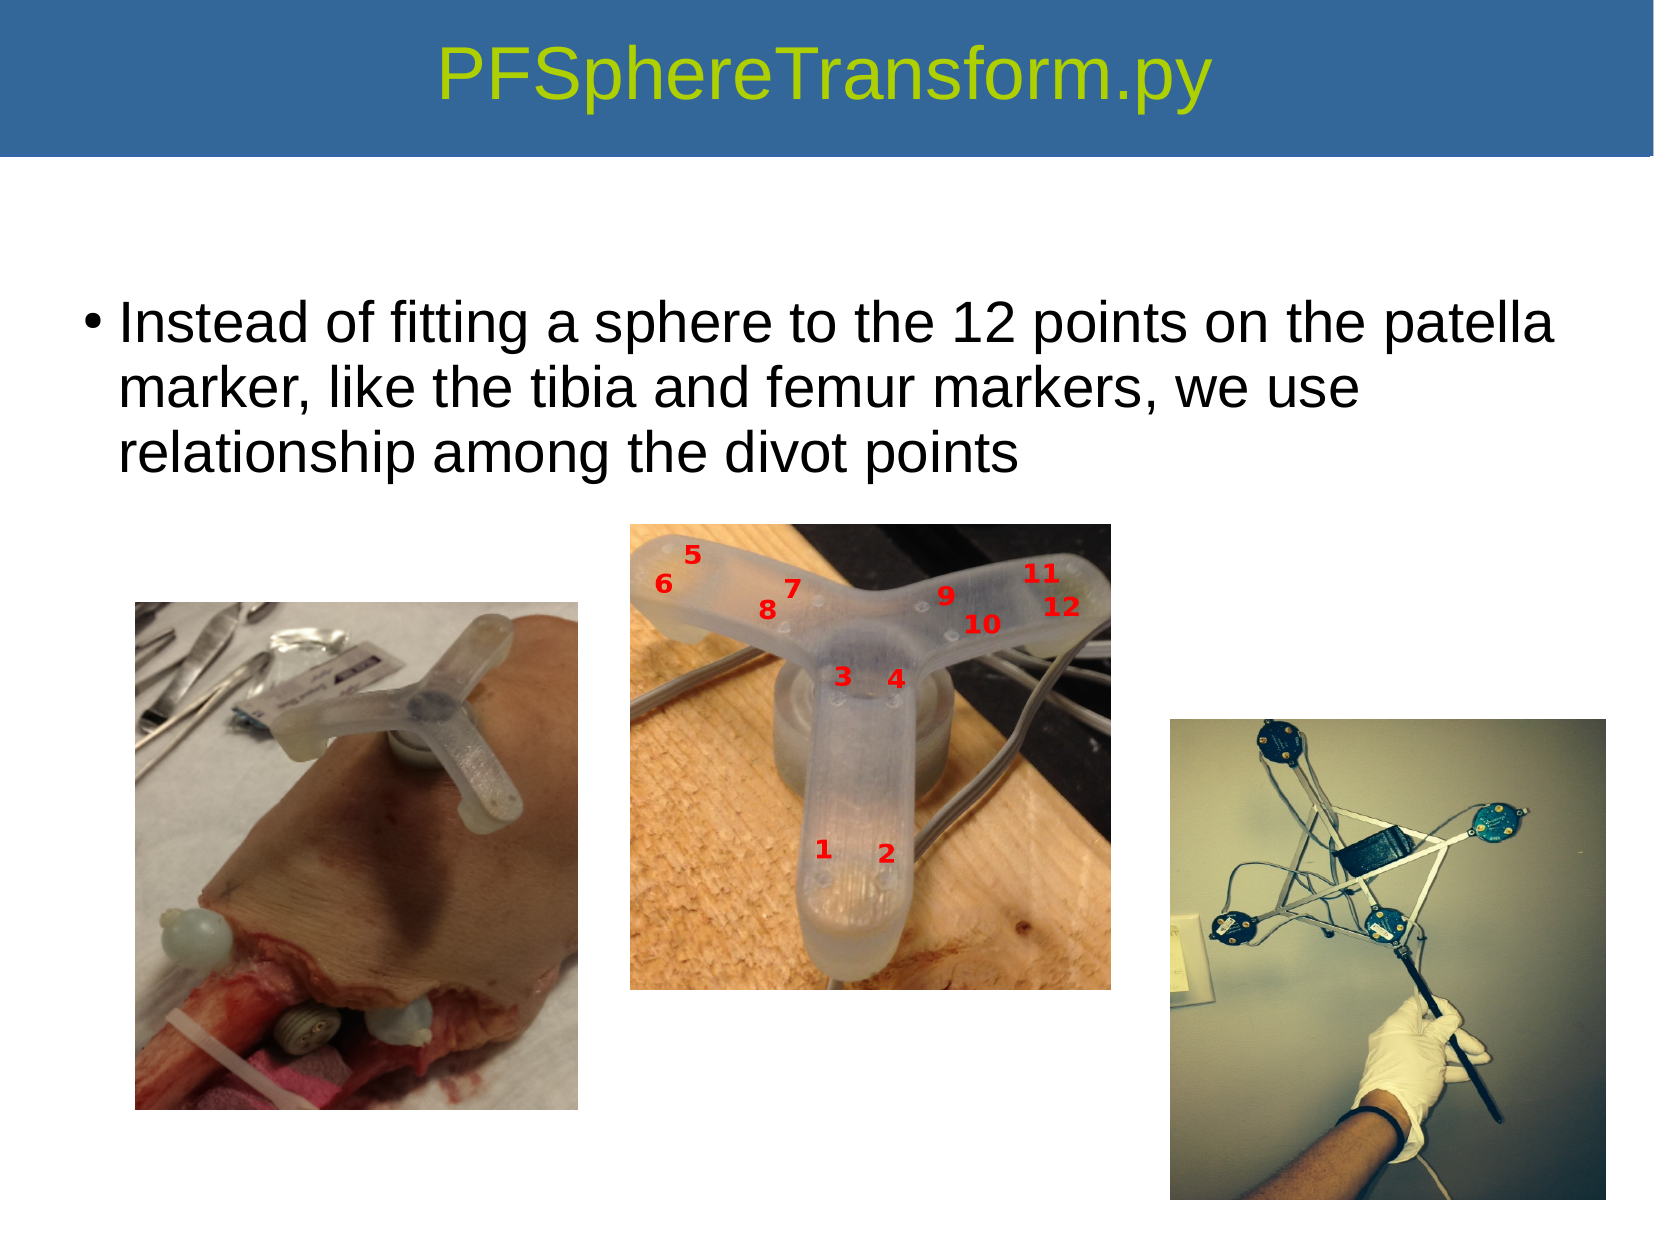

PFSphereTransform.py
# Instead of fitting a sphere to the 12 points on the patella marker, like the tibia and femur markers, we use relationship among the divot points